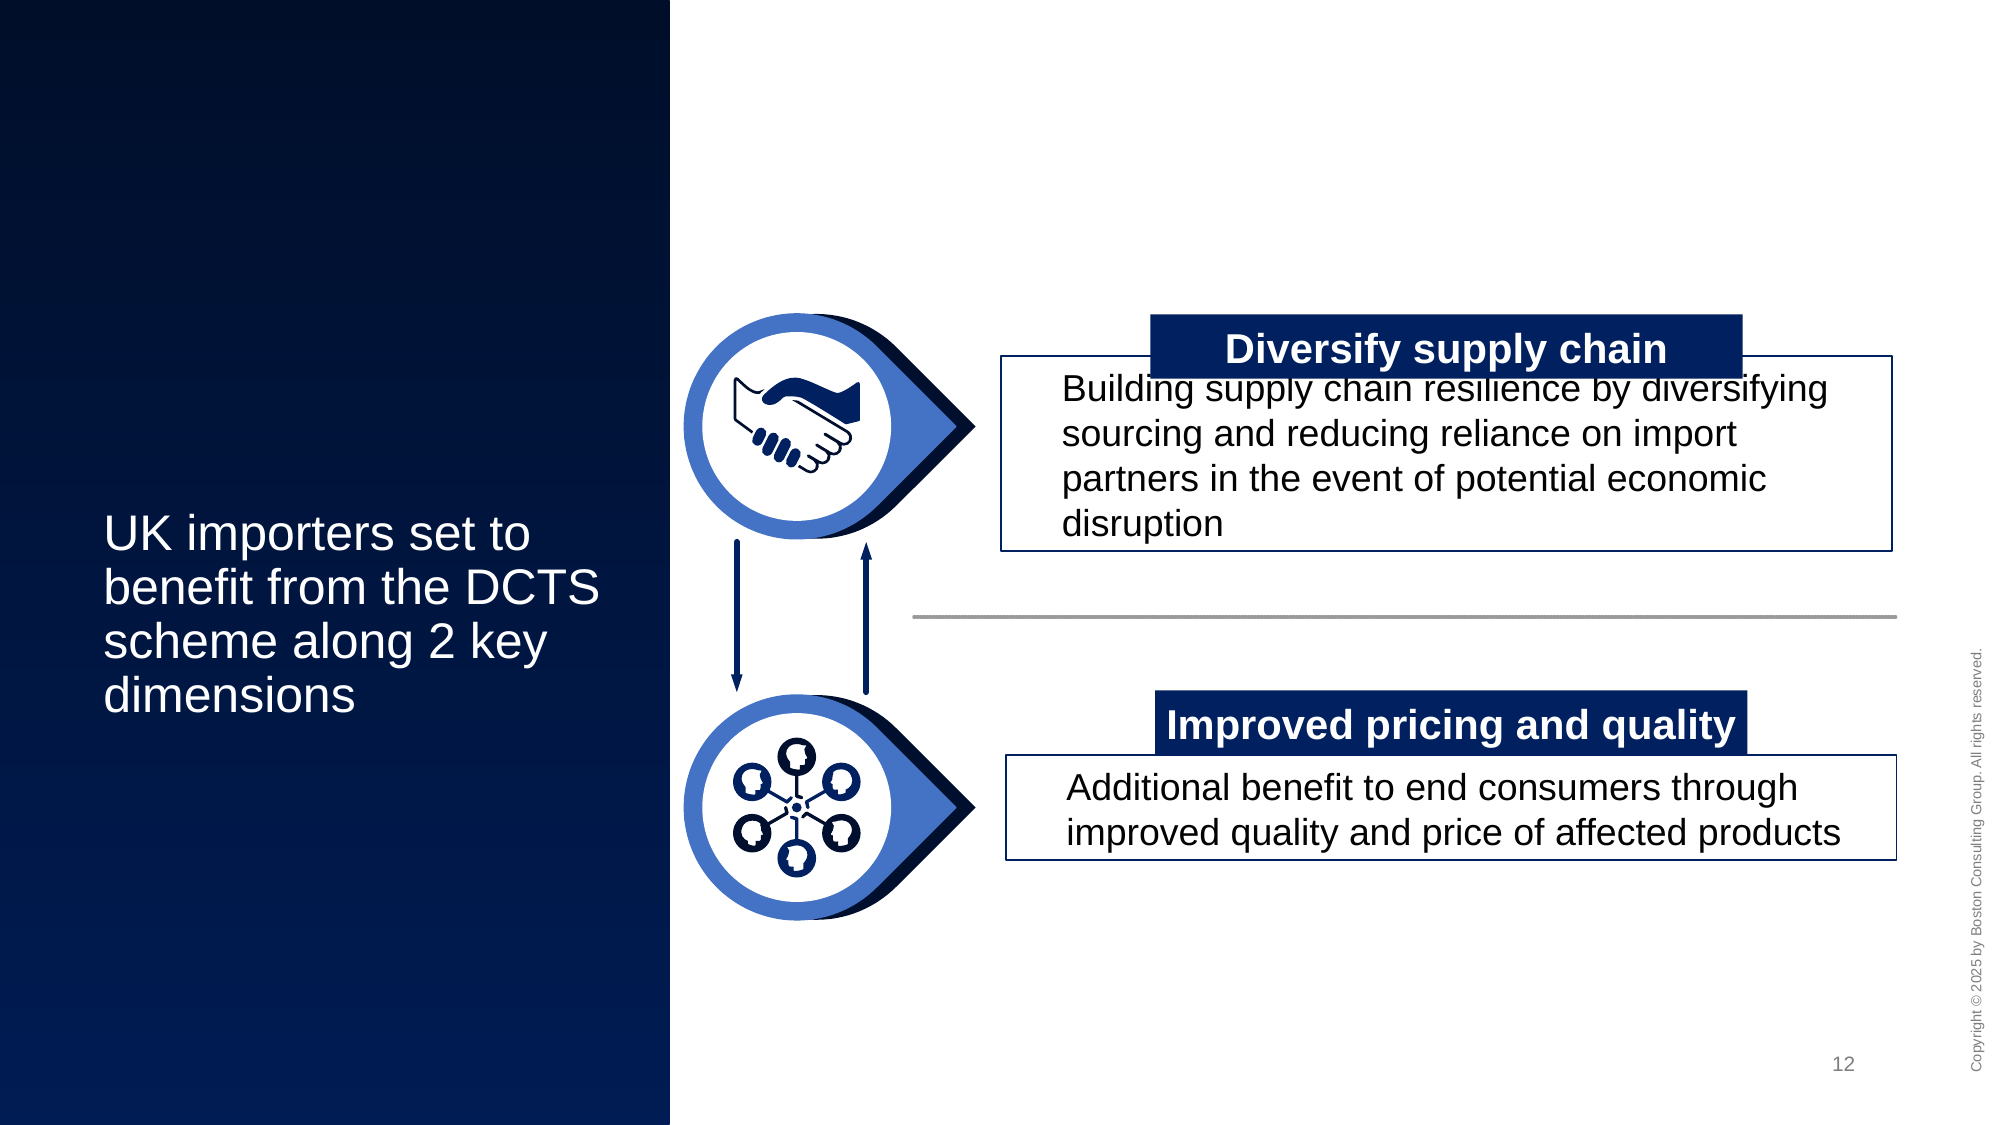

Diversify supply chain
Building supply chain resilience by diversifying sourcing and reducing reliance on import partners in the event of potential economic disruption
# UK importers set to benefit from the DCTS scheme along 2 key dimensions
Improved pricing and quality
Additional benefit to end consumers through improved quality and price of affected products